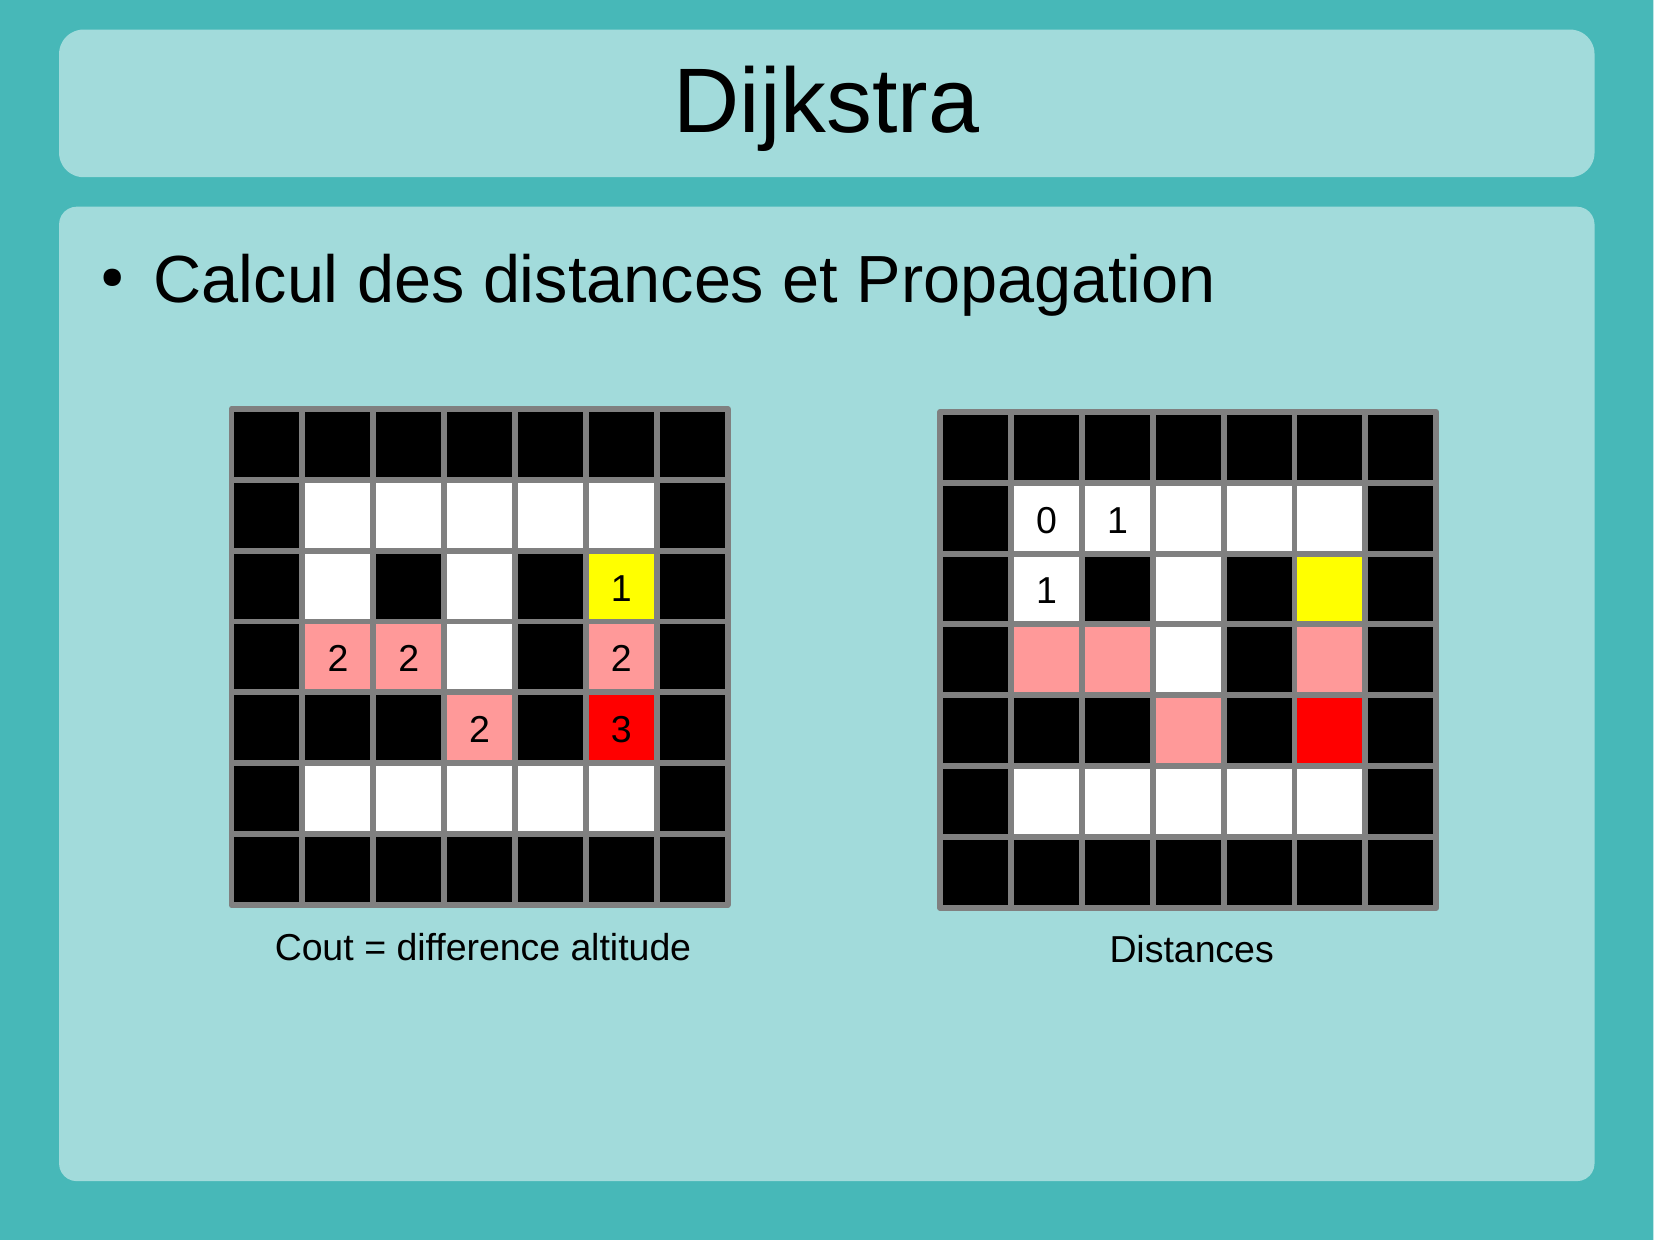

# Dijkstra
Calcul des distances et Propagation
1
2
2
2
2
3
Cout = difference altitude
0
1
1
Distances